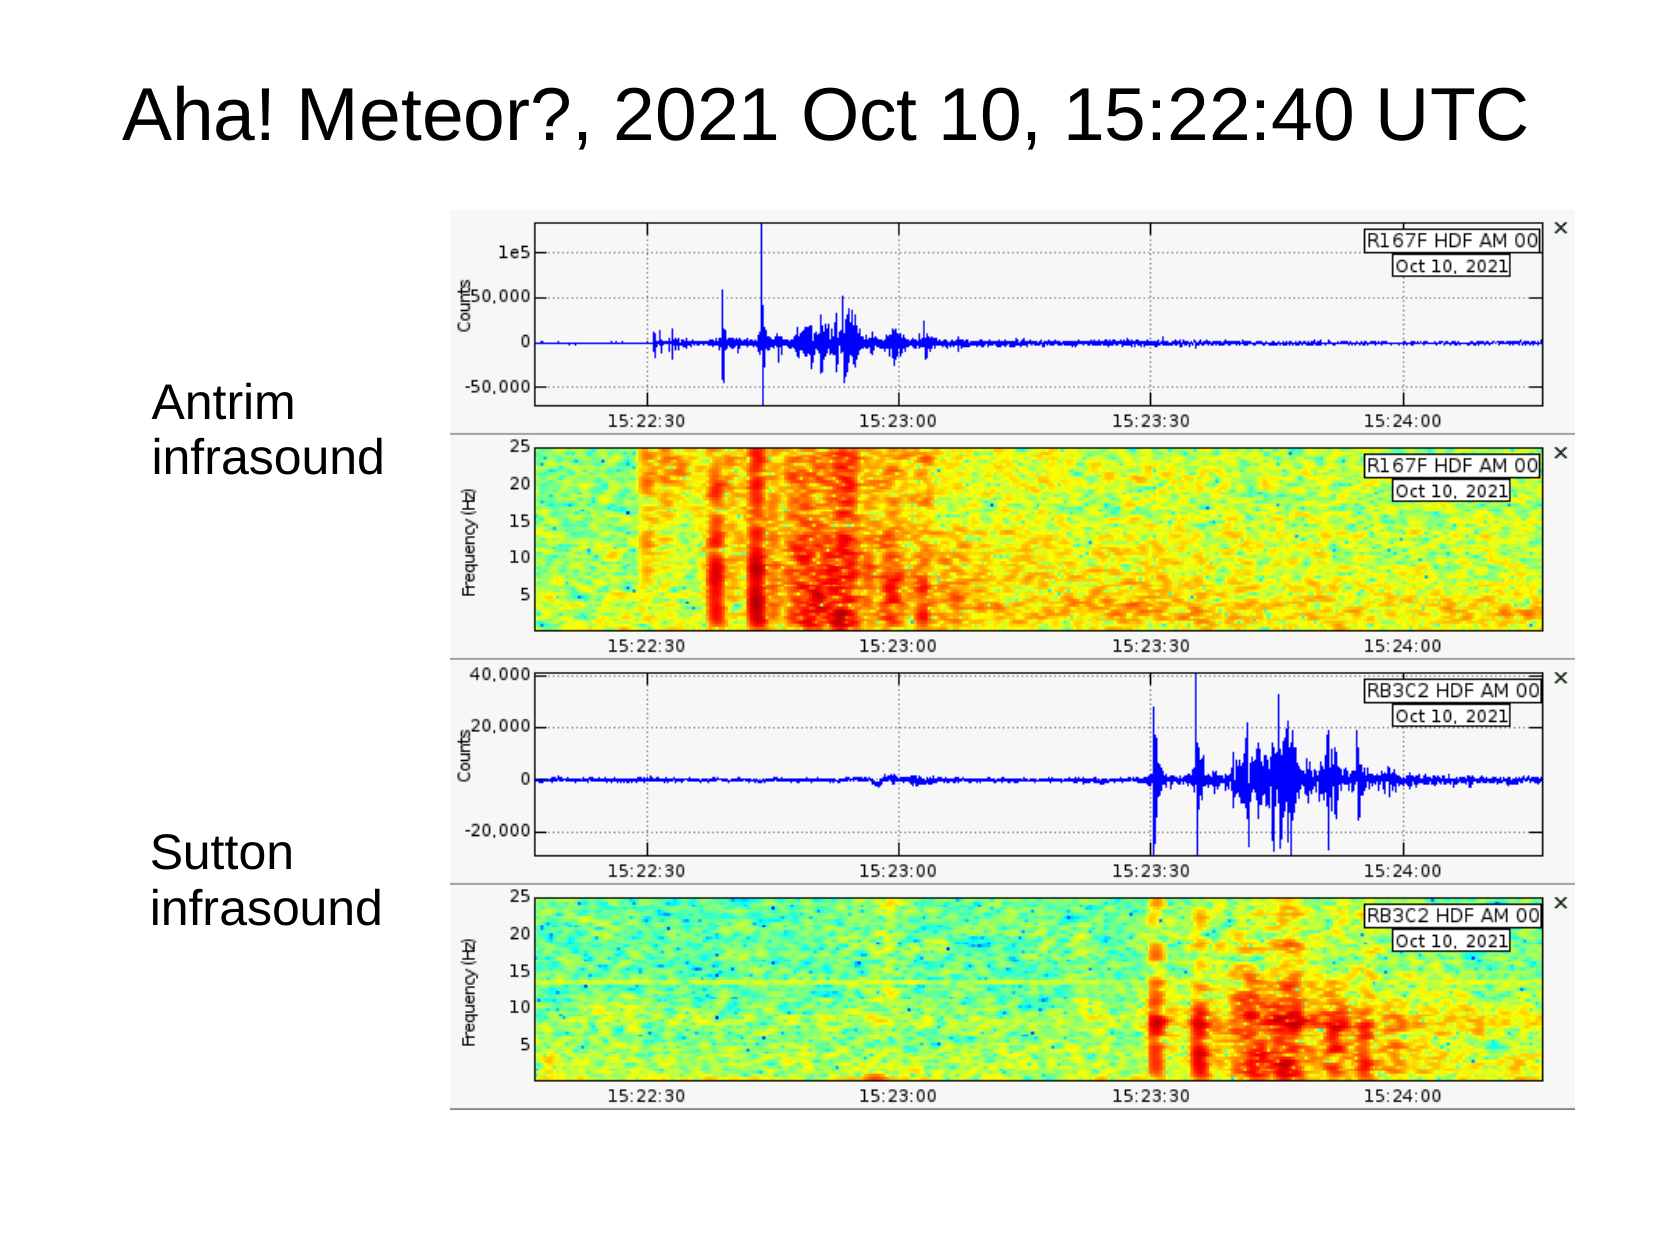

# Aha! Meteor?, 2021 Oct 10, 15:22:40 UTC
Antrim infrasound
Sutton infrasound